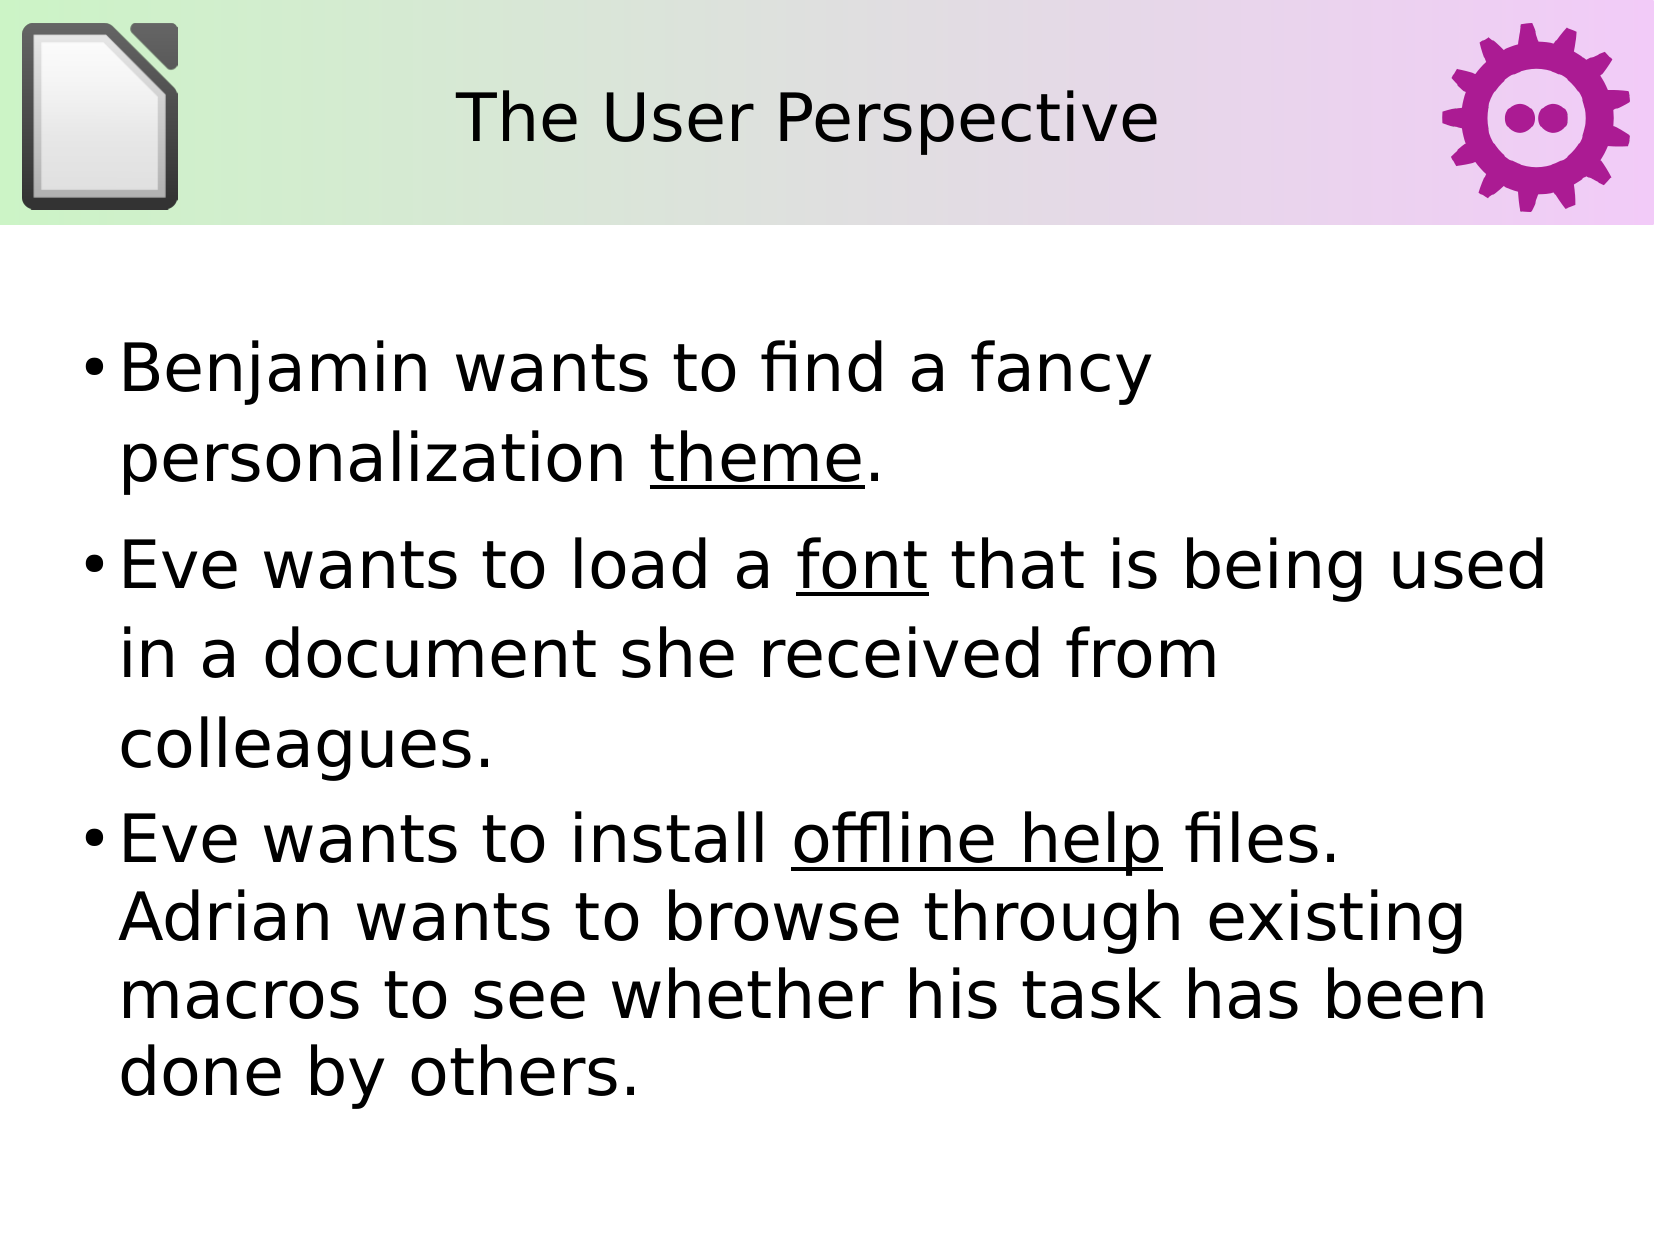

# The User Perspective
Benjamin wants to find a fancy personalization theme.
Eve wants to load a font that is being used in a document she received from colleagues.
Eve wants to install offline help files.
Adrian wants to browse through existing macros to see whether his task has been done by others.